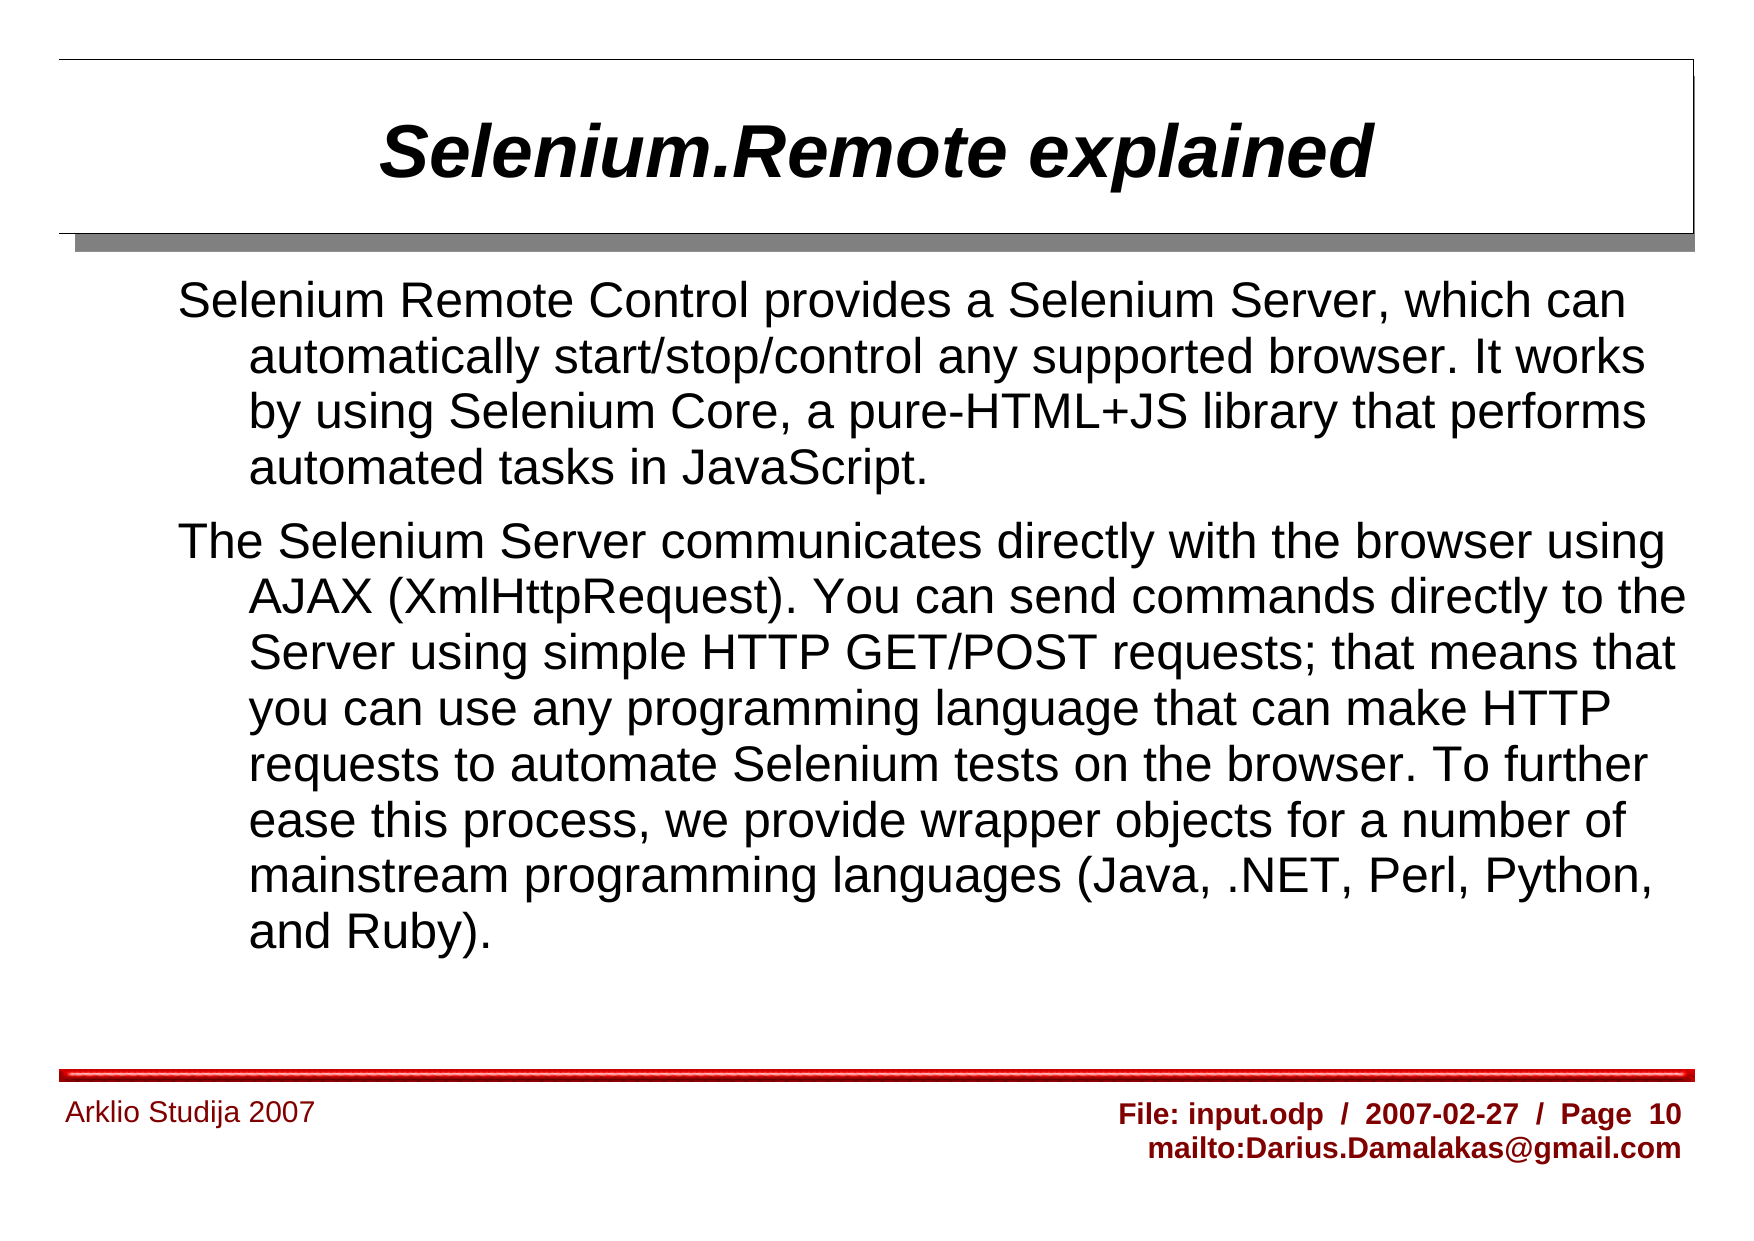

# Selenium.Remote explained
Selenium Remote Control provides a Selenium Server, which can automatically start/stop/control any supported browser. It works by using Selenium Core, a pure-HTML+JS library that performs automated tasks in JavaScript.
The Selenium Server communicates directly with the browser using AJAX (XmlHttpRequest). You can send commands directly to the Server using simple HTTP GET/POST requests; that means that you can use any programming language that can make HTTP requests to automate Selenium tests on the browser. To further ease this process, we provide wrapper objects for a number of mainstream programming languages (Java, .NET, Perl, Python, and Ruby).